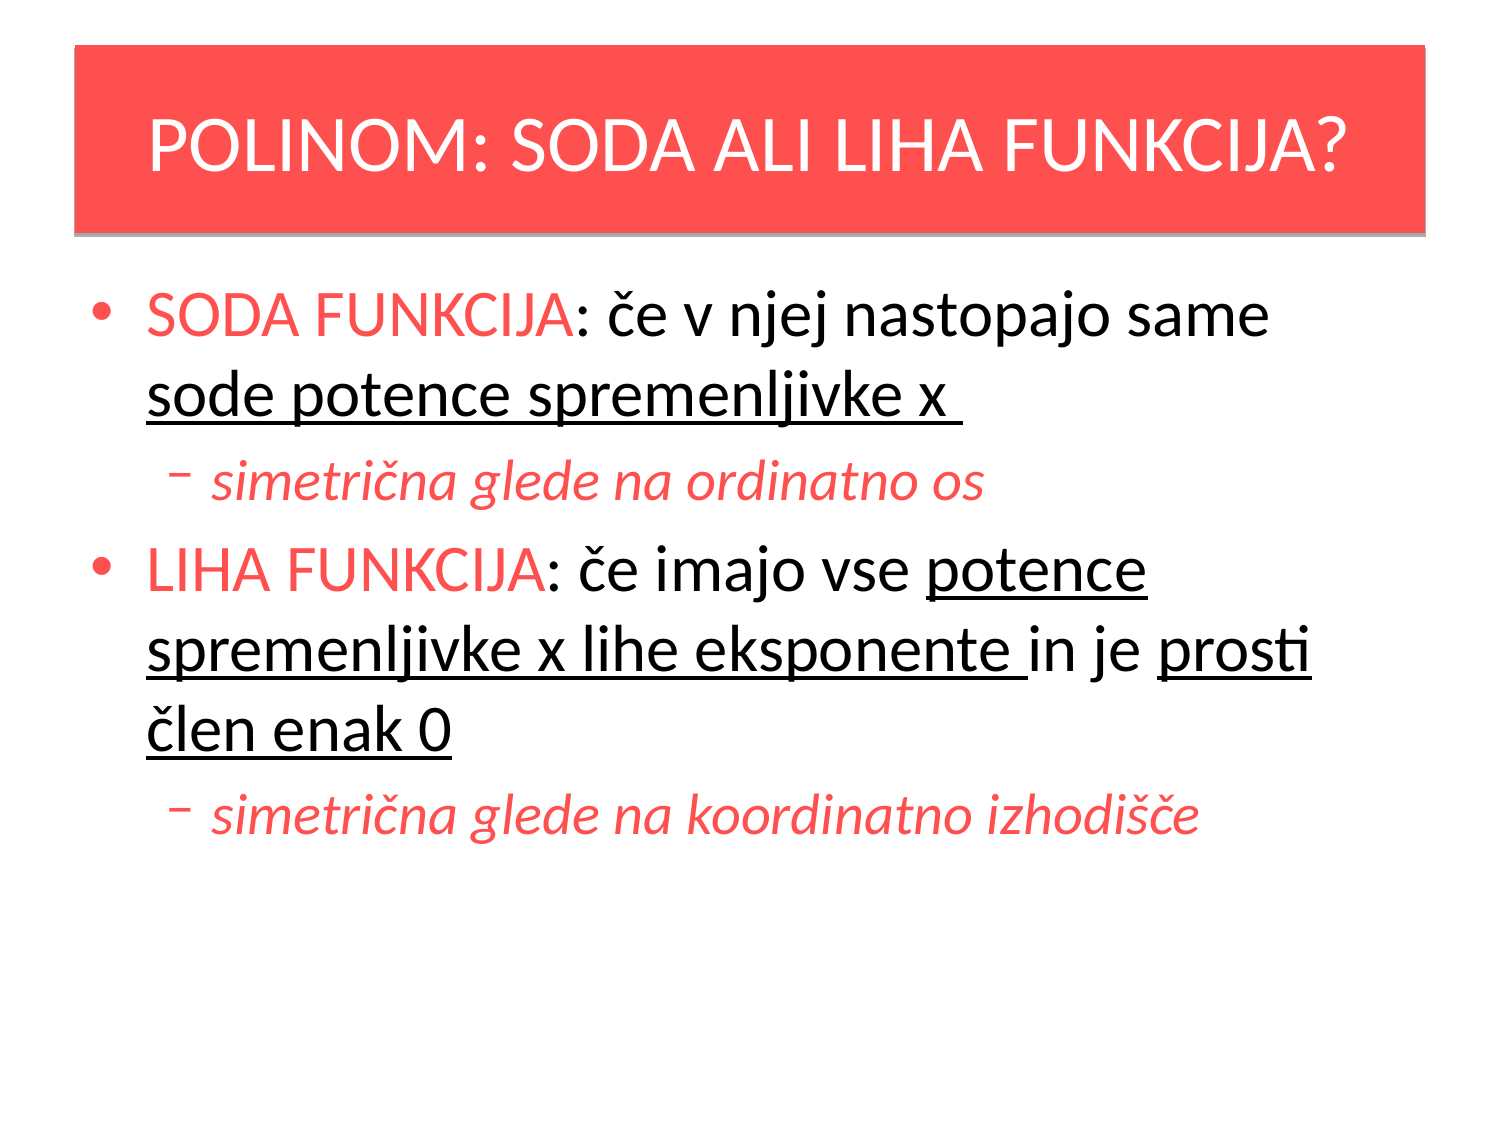

# POLINOM: SODA ALI LIHA FUNKCIJA?
SODA FUNKCIJA: če v njej nastopajo same sode potence spremenljivke x
simetrična glede na ordinatno os
LIHA FUNKCIJA: če imajo vse potence spremenljivke x lihe eksponente in je prosti člen enak 0
simetrična glede na koordinatno izhodišče